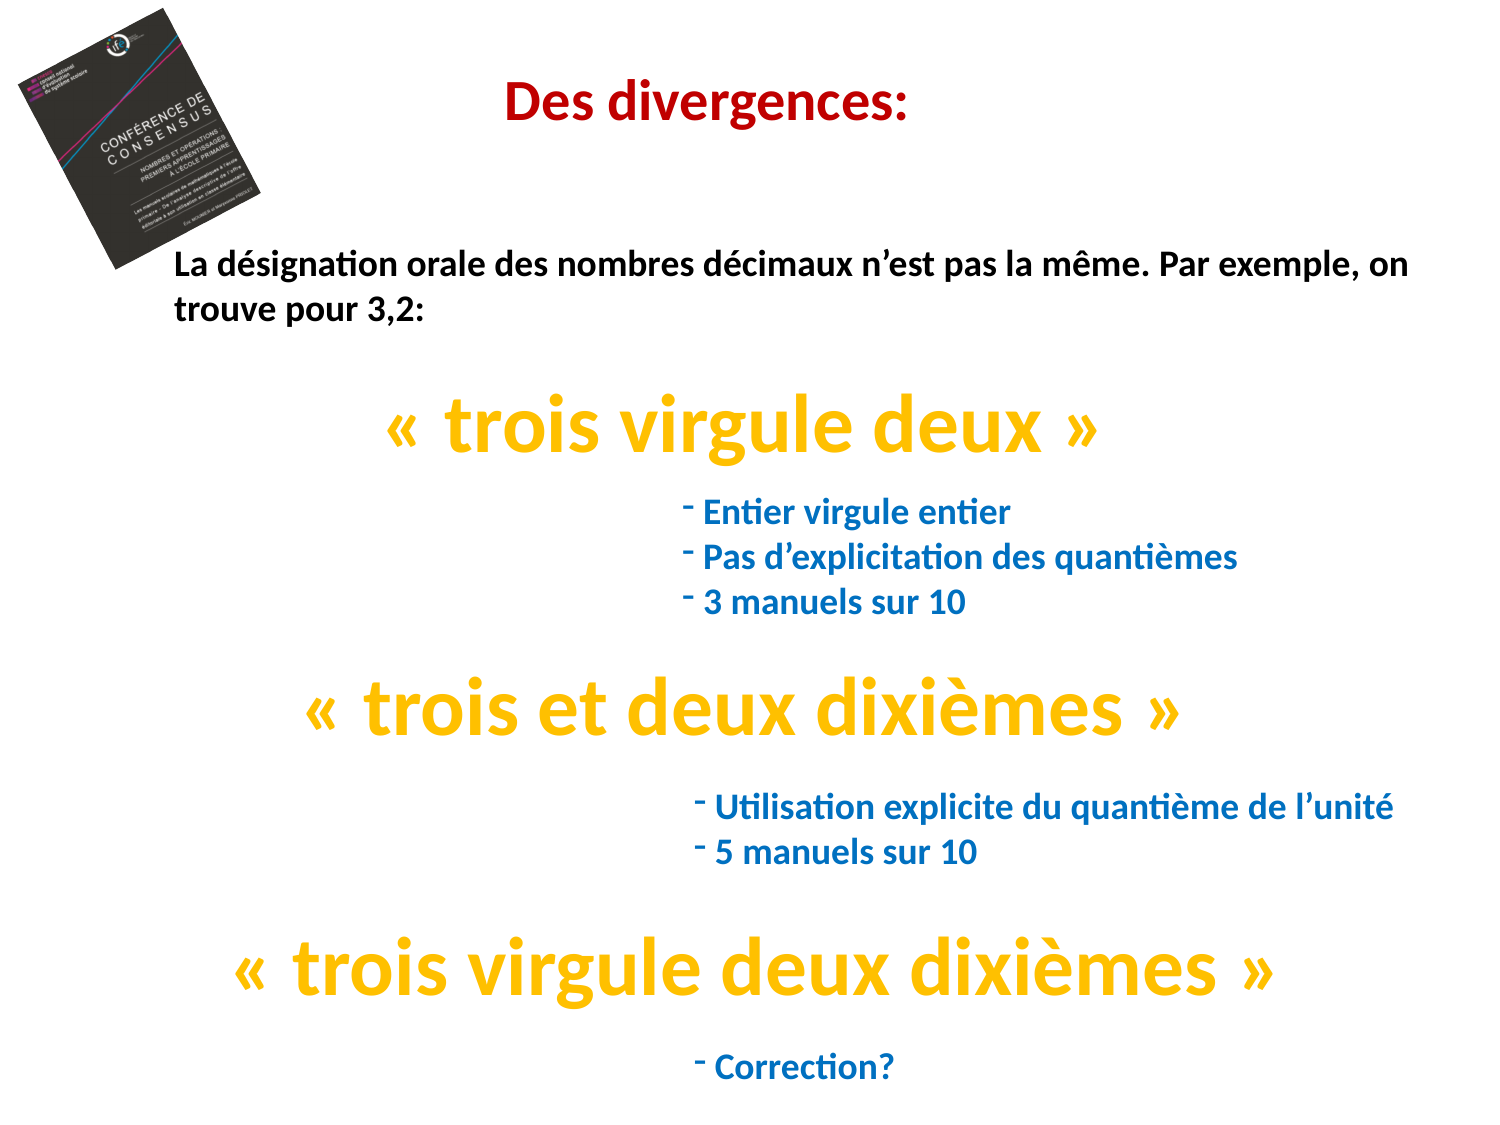

Des divergences:
La désignation orale des nombres décimaux n’est pas la même. Par exemple, on trouve pour 3,2:
« trois virgule deux »
 Entier virgule entier
 Pas d’explicitation des quantièmes
 3 manuels sur 10
« trois et deux dixièmes »
 Utilisation explicite du quantième de l’unité
 5 manuels sur 10
« trois virgule deux dixièmes »
 Correction?